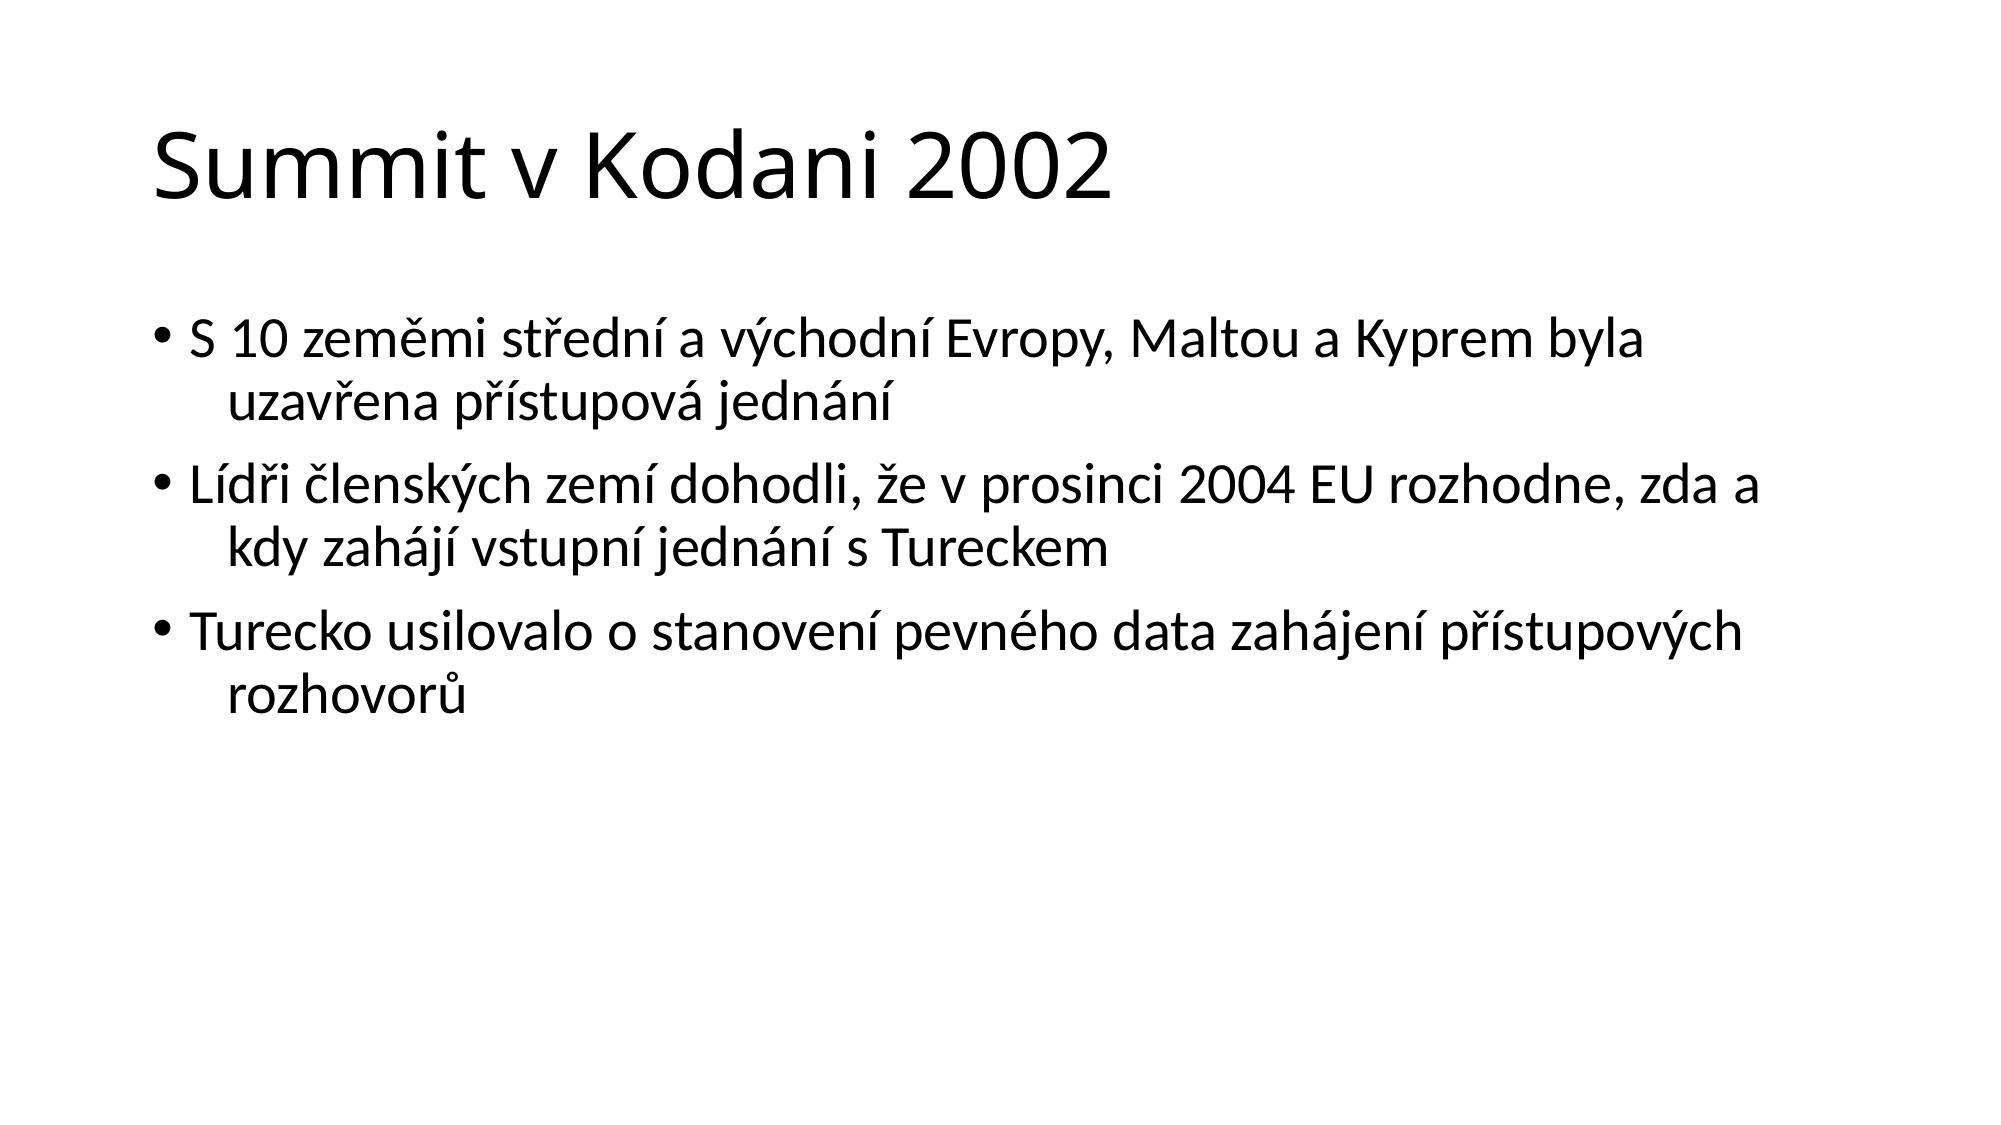

# Summit v Kodani 2002
S 10 zeměmi střední a východní Evropy, Maltou a Kyprem byla uzavřena přístupová jednání
Lídři členských zemí dohodli, že v prosinci 2004 EU rozhodne, zda a kdy zahájí vstupní jednání s Tureckem
Turecko usilovalo o stanovení pevného data zahájení přístupových rozhovorů